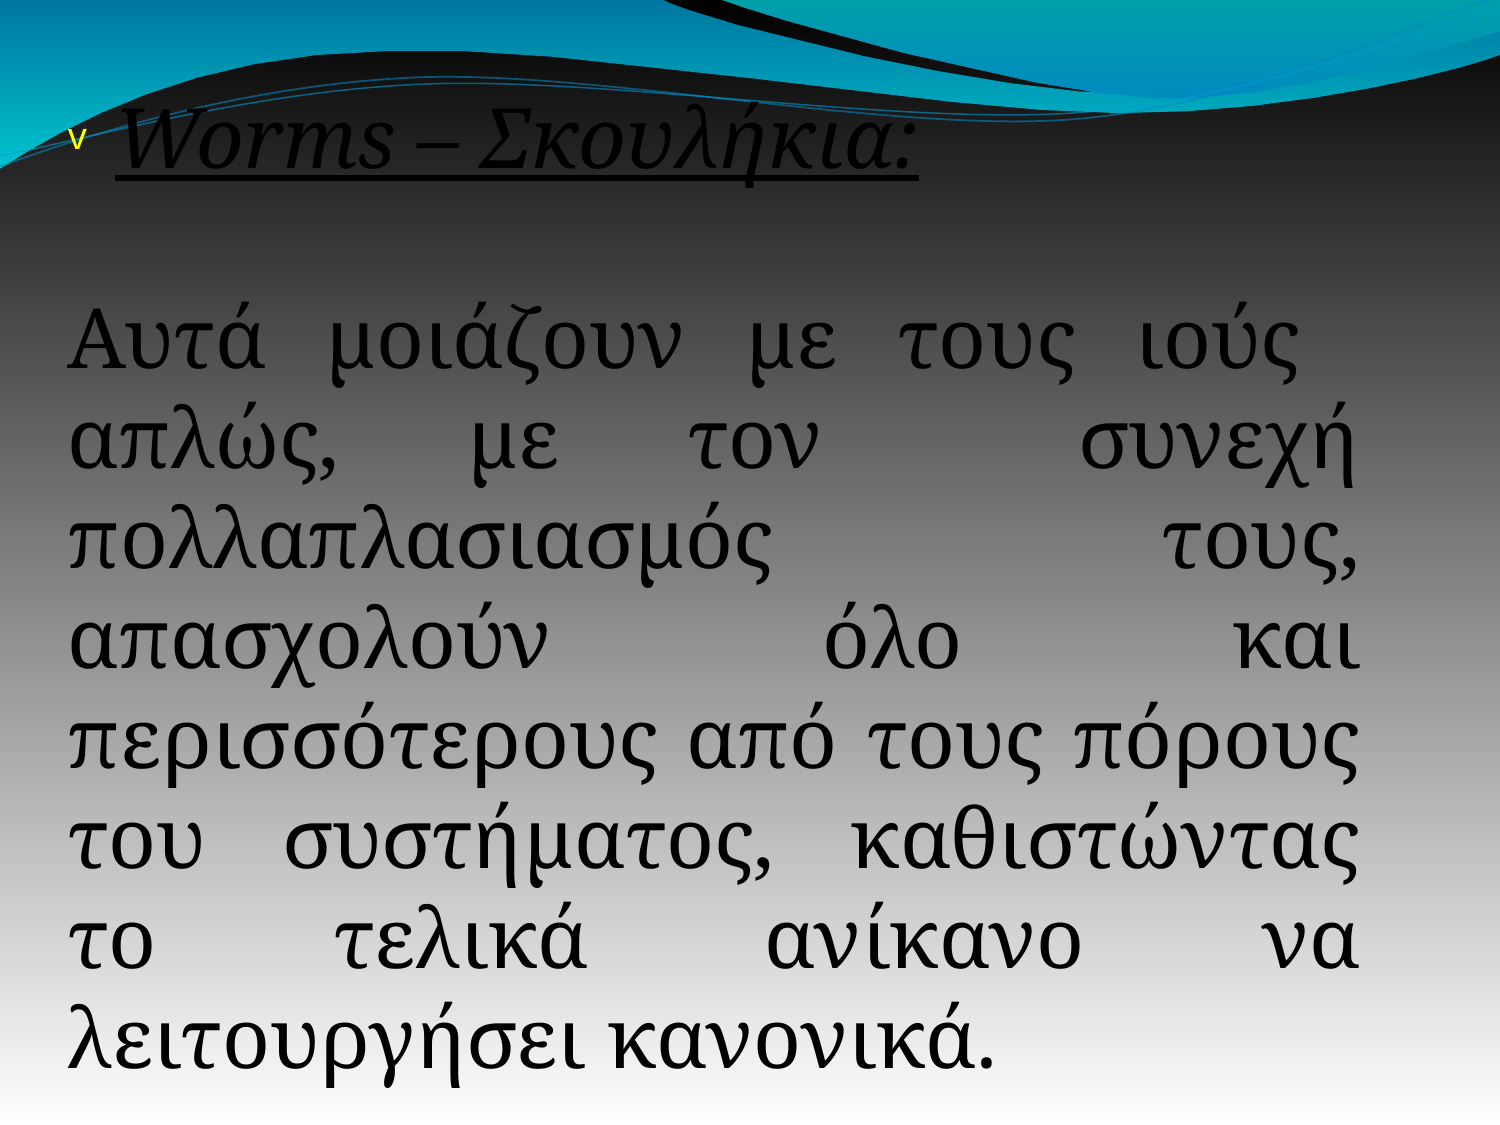

Worms – Σκουλήκια:
Αυτά μοιάζουν με τους ιούς απλώς, με τον συνεχή πολλαπλασιασμός τους, απασχολούν όλο και περισσότερους από τους πόρους του συστήματος, καθιστώντας το τελικά ανίκανο να λειτουργήσει κανονικά.